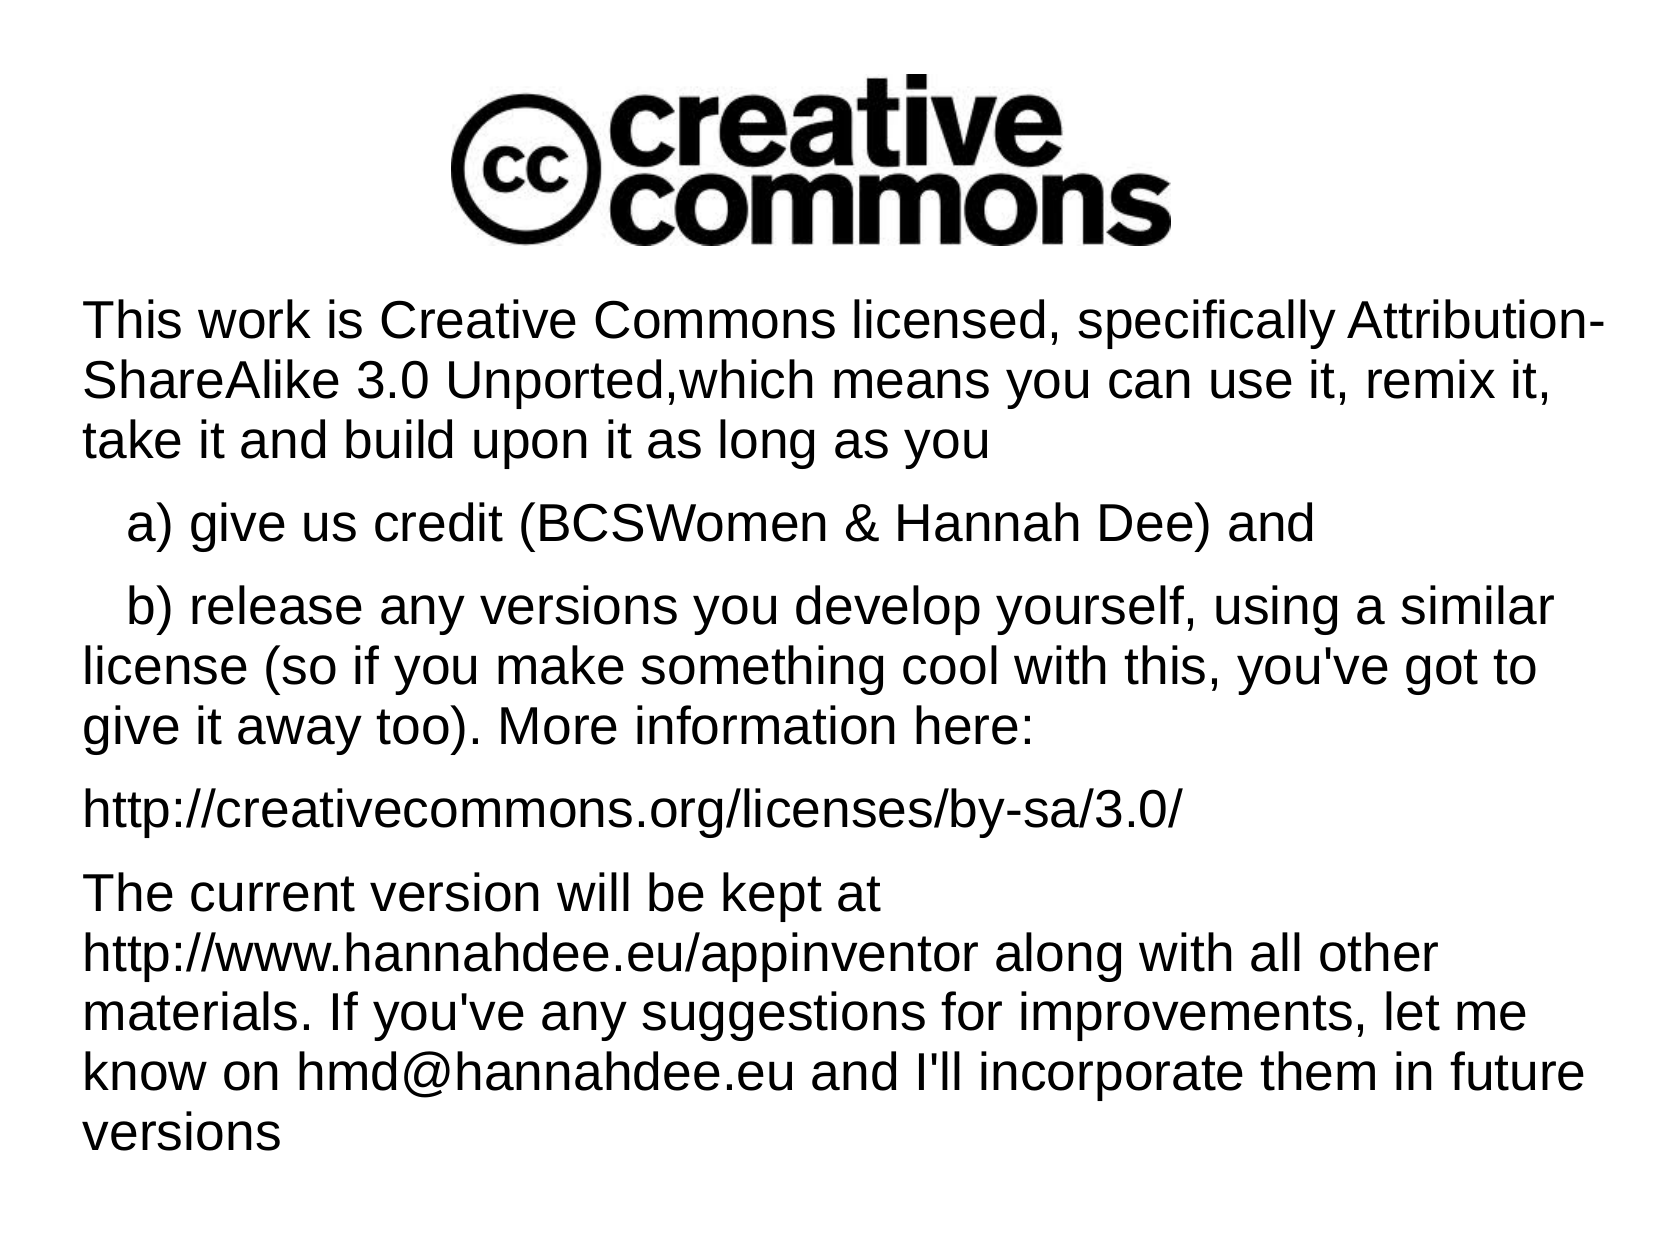

#
This work is Creative Commons licensed, specifically Attribution-ShareAlike 3.0 Unported,which means you can use it, remix it, take it and build upon it as long as you
 a) give us credit (BCSWomen & Hannah Dee) and
 b) release any versions you develop yourself, using a similar license (so if you make something cool with this, you've got to give it away too). More information here:
http://creativecommons.org/licenses/by-sa/3.0/
The current version will be kept at http://www.hannahdee.eu/appinventor along with all other materials. If you've any suggestions for improvements, let me know on hmd@hannahdee.eu and I'll incorporate them in future versions